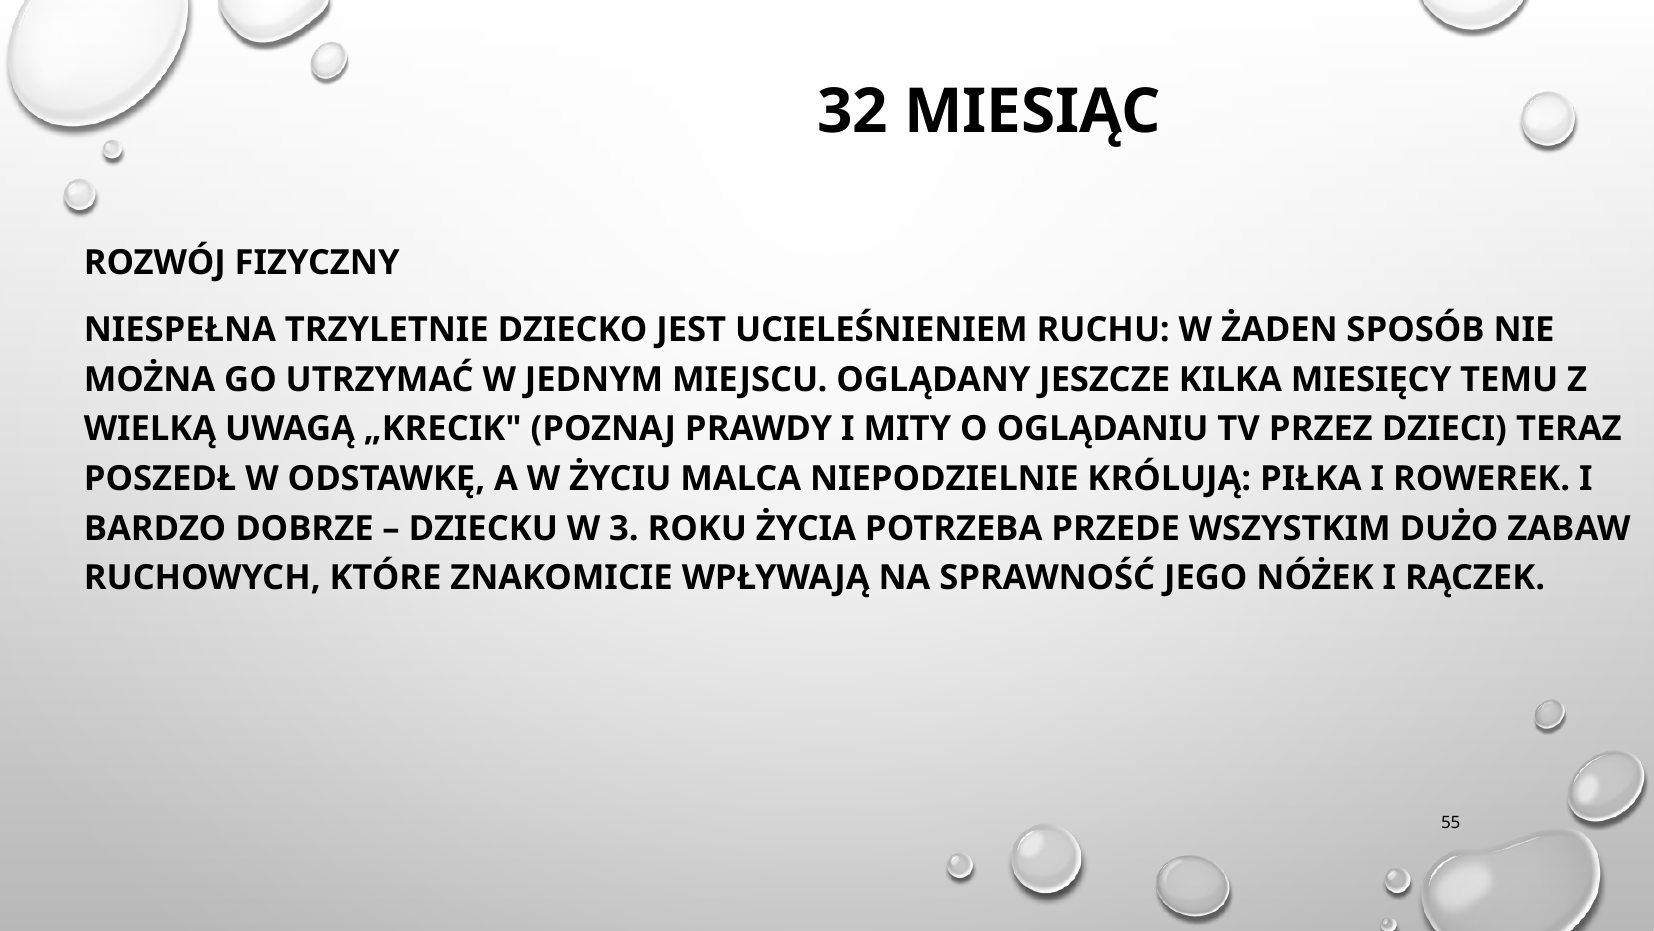

# 32 miesiąc
Rozwój fizyczny
Niespełna trzyletnie dziecko jest ucieleśnieniem ruchu: w żaden sposób nie można go utrzymać w jednym miejscu. Oglądany jeszcze kilka miesięcy temu z wielką uwagą „Krecik" (poznaj prawdy i mity o oglądaniu TV przez dzieci) teraz poszedł w odstawkę, a w życiu malca niepodzielnie królują: piłka i rowerek. I bardzo dobrze – dziecku w 3. roku życia potrzeba przede wszystkim dużo zabaw ruchowych, które znakomicie wpływają na sprawność jego nóżek i rączek.
54